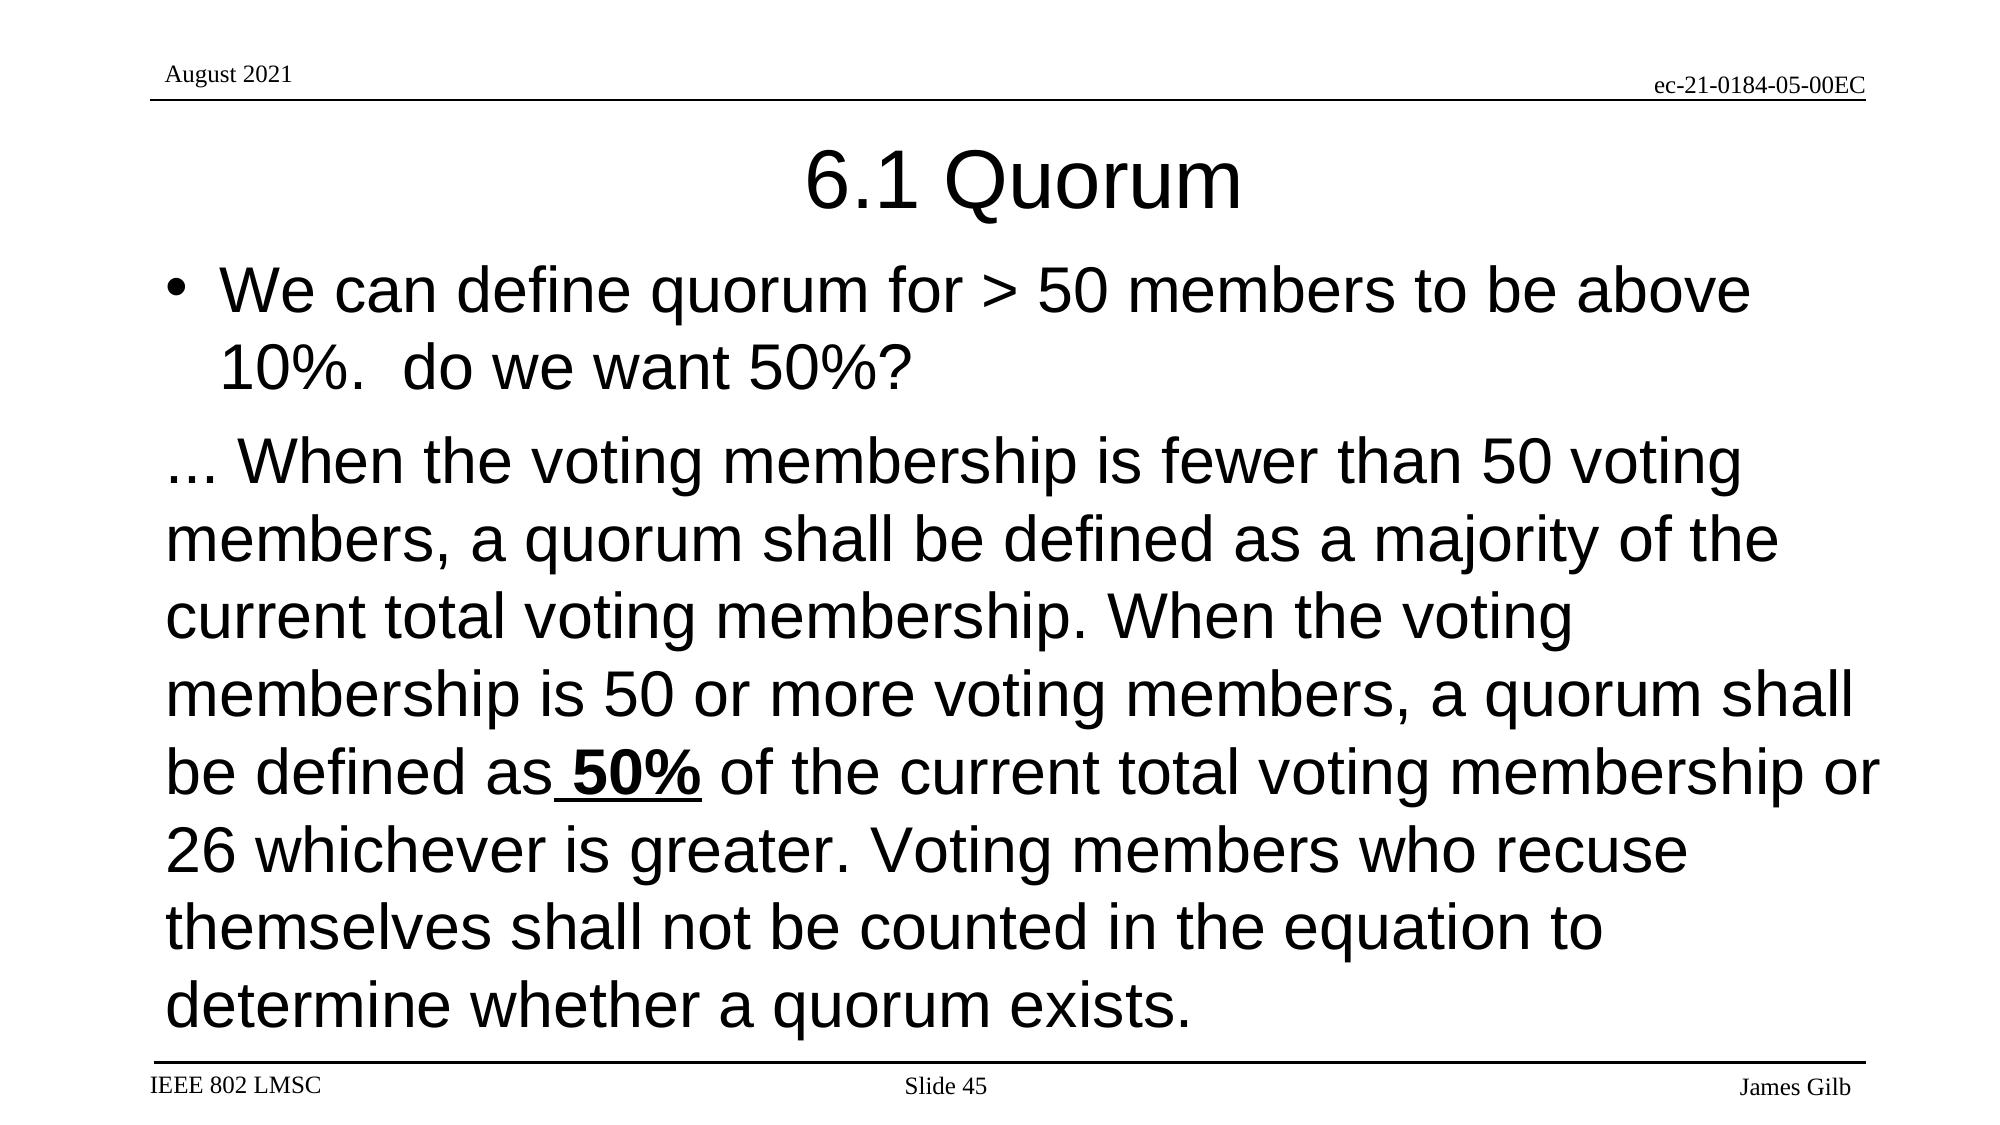

# 6.1 Quorum
We can define quorum for > 50 members to be above 10%. do we want 50%?
... When the voting membership is fewer than 50 voting members, a quorum shall be defined as a majority of the current total voting membership. When the voting membership is 50 or more voting members, a quorum shall be defined as 50% of the current total voting membership or 26 whichever is greater. Voting members who recuse themselves shall not be counted in the equation to determine whether a quorum exists.
45